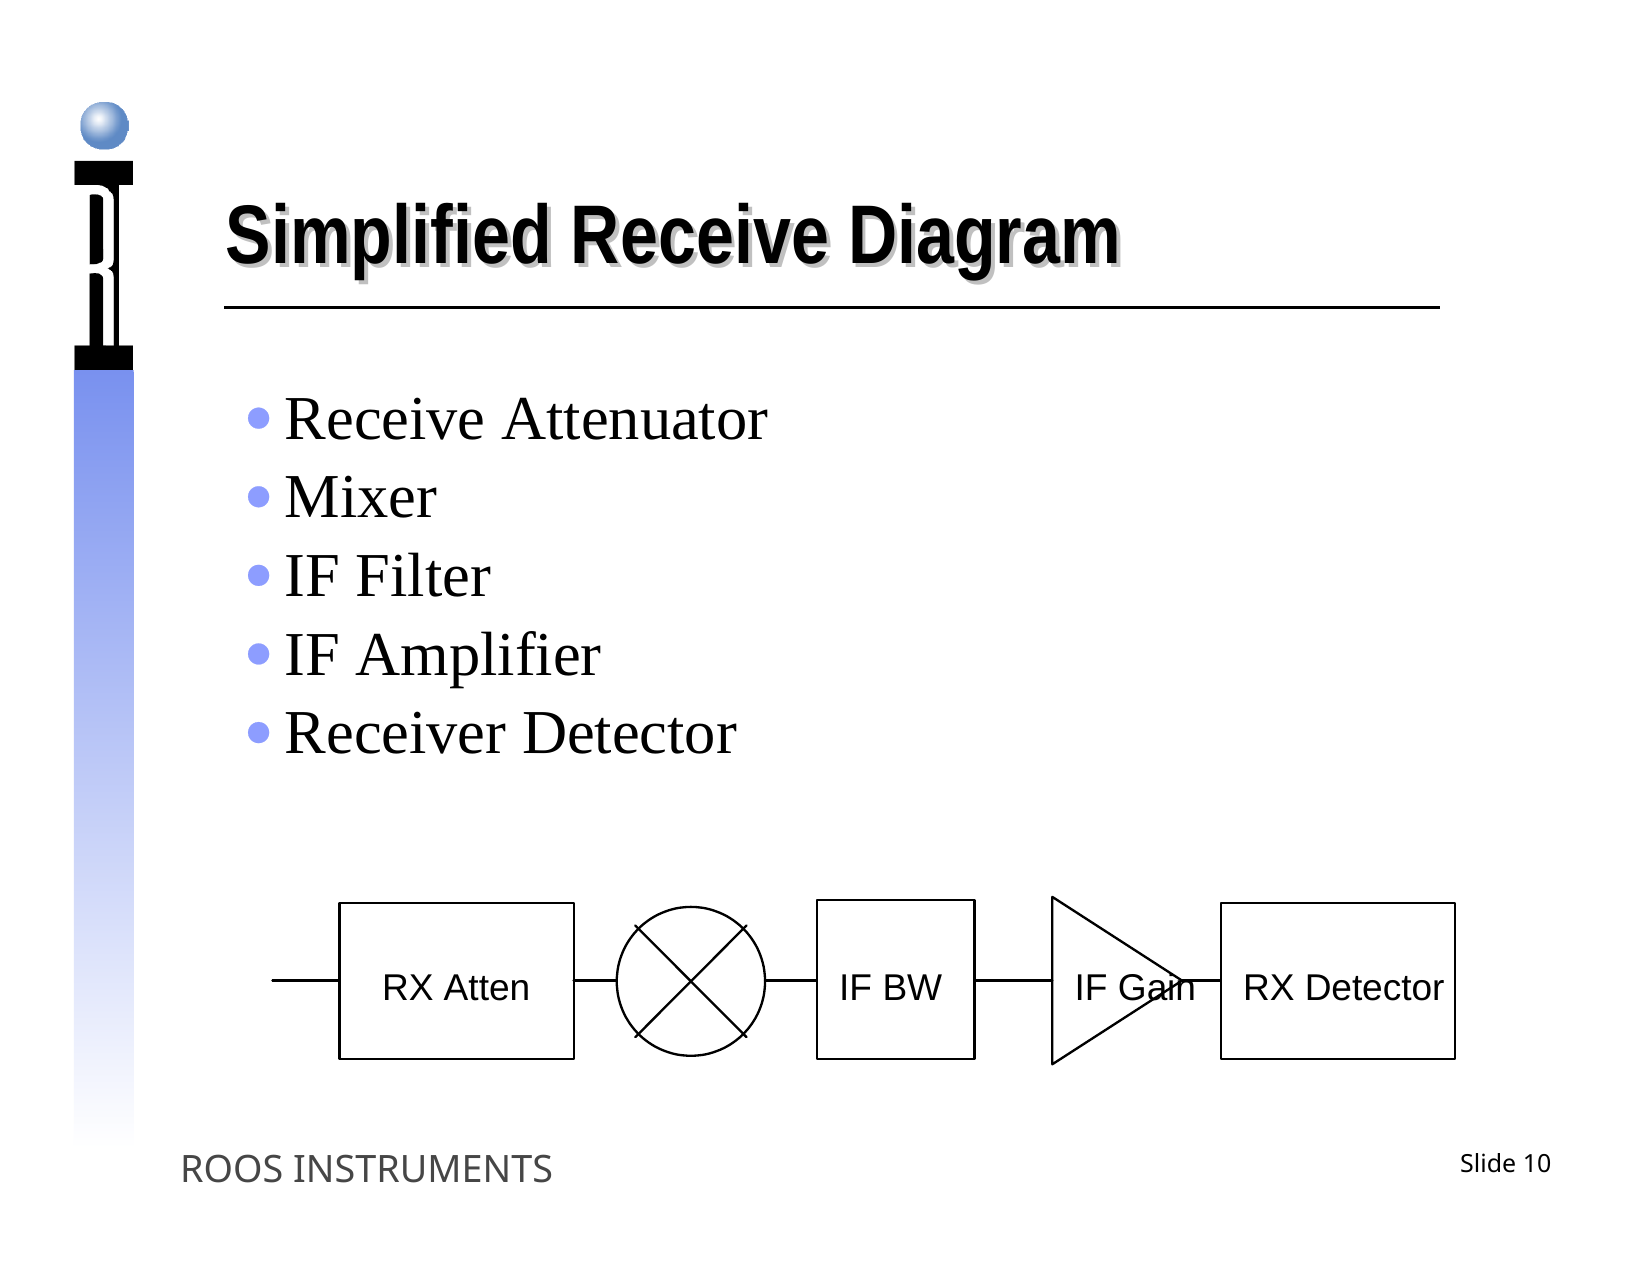

Simplified Receive Diagram
Receive Attenuator
Mixer
IF Filter
IF Amplifier
Receiver Detector
10